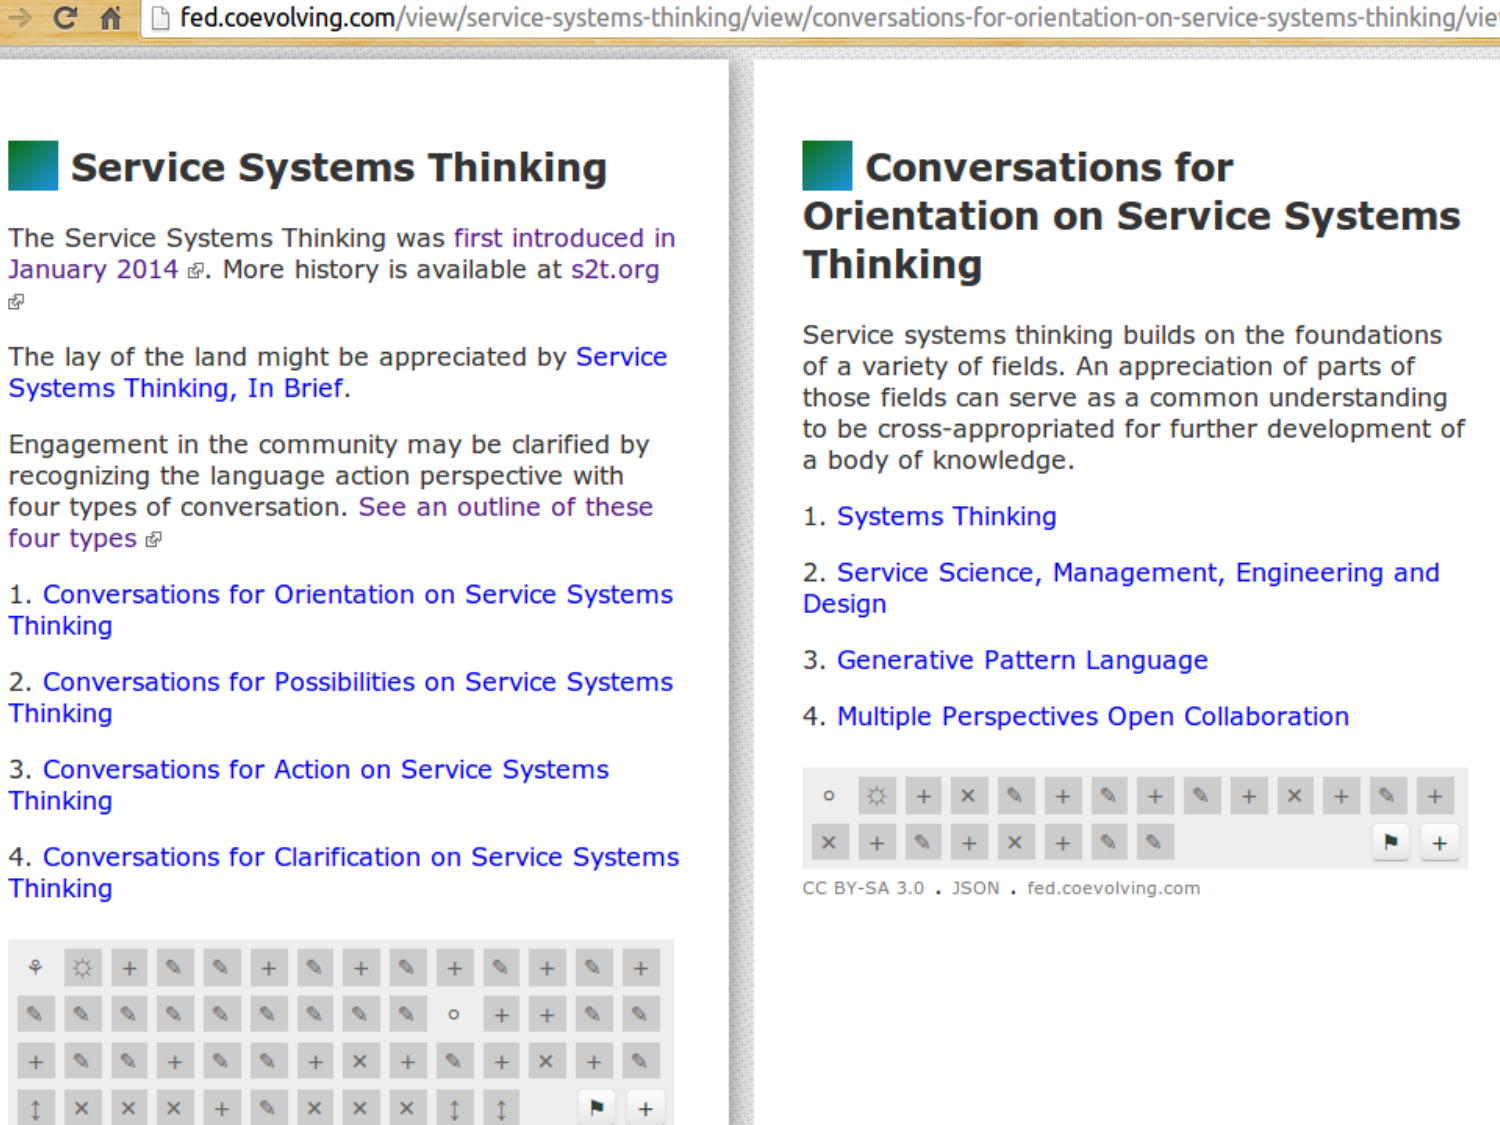

# Conversations for orientation
Incubating Service Systems Thinking
July 2014
9